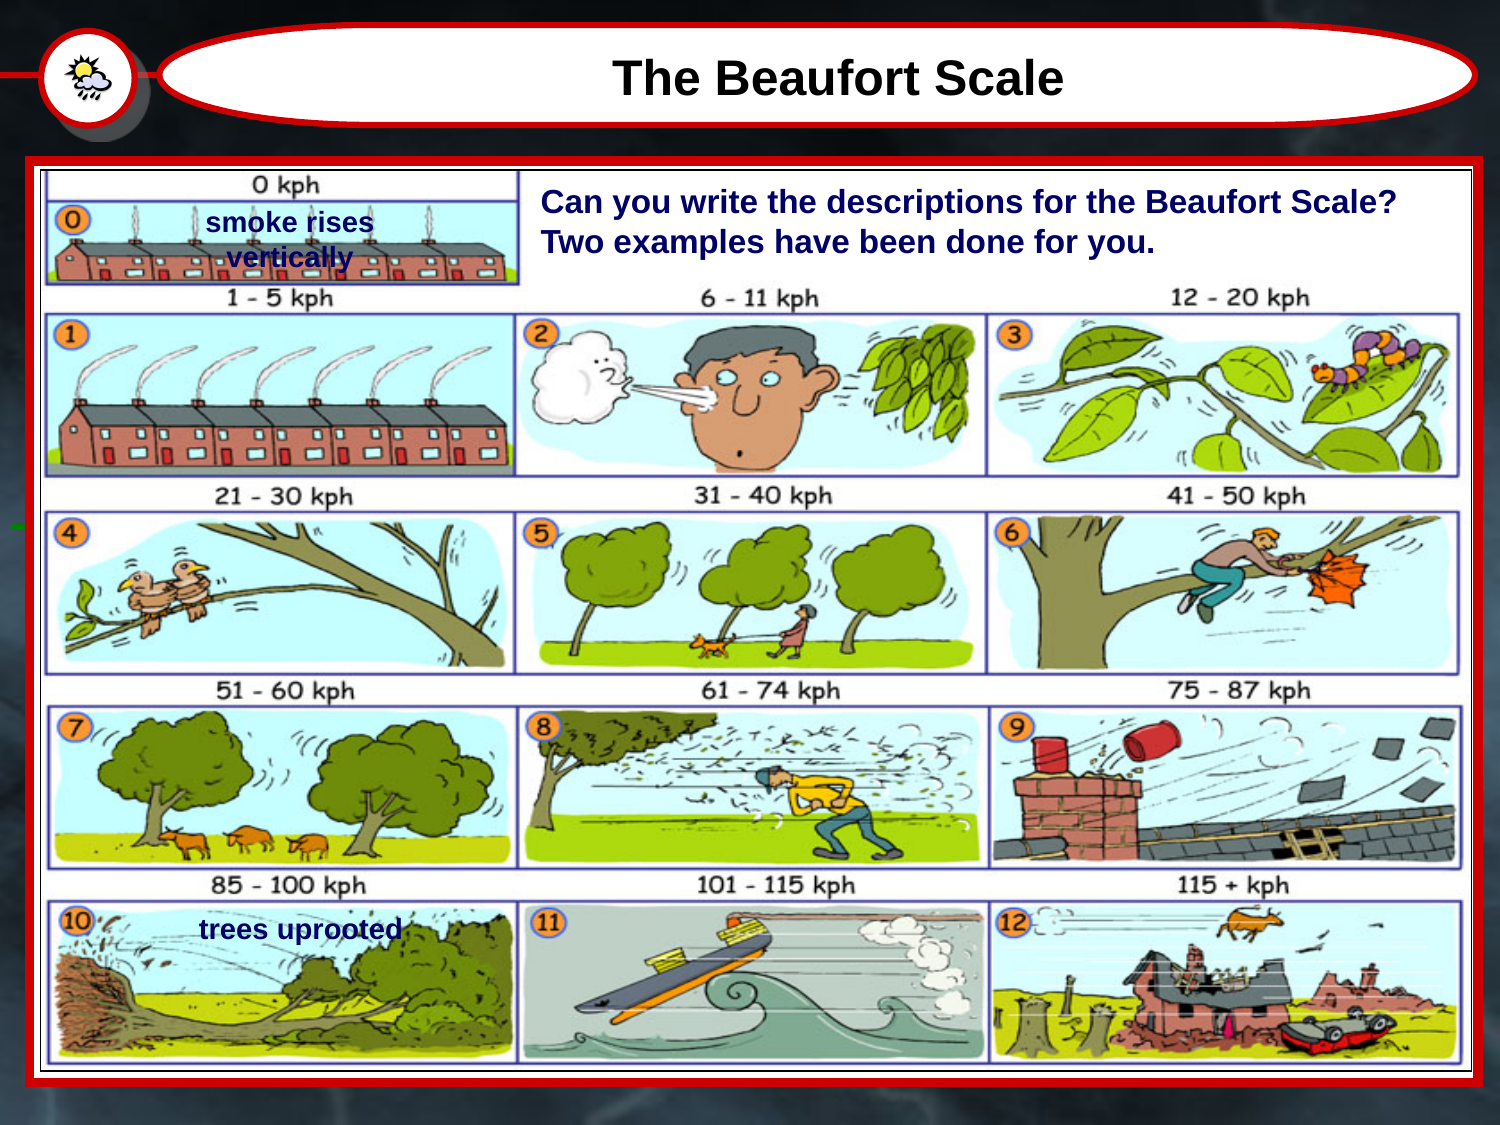

The Beaufort Scale
Can you write the descriptions for the Beaufort Scale?
Two examples have been done for you.
smoke rises vertically
trees uprooted